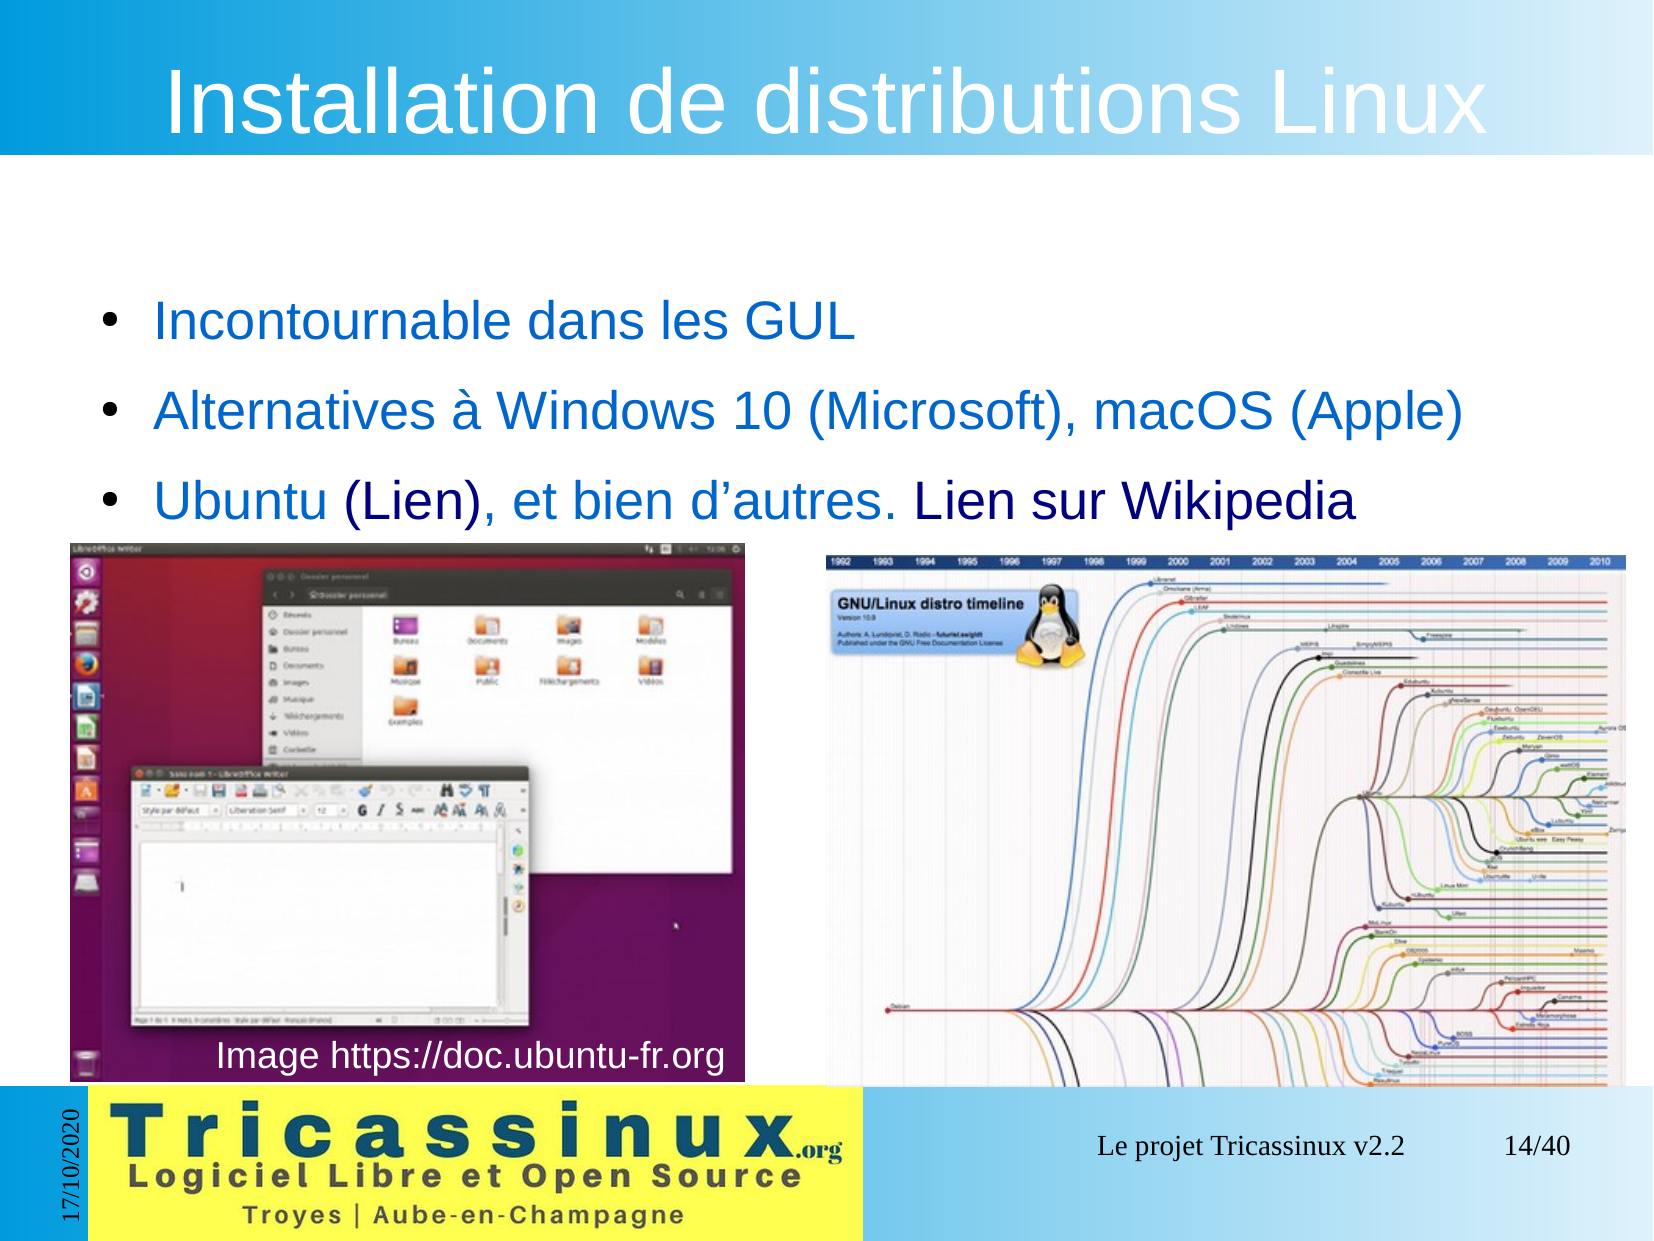

# Installation de distributions Linux
Incontournable dans les GUL
Alternatives à Windows 10 (Microsoft), macOS (Apple)
Ubuntu (Lien), et bien d’autres. Lien sur Wikipedia
Image https://doc.ubuntu-fr.org
17/10/2020
14